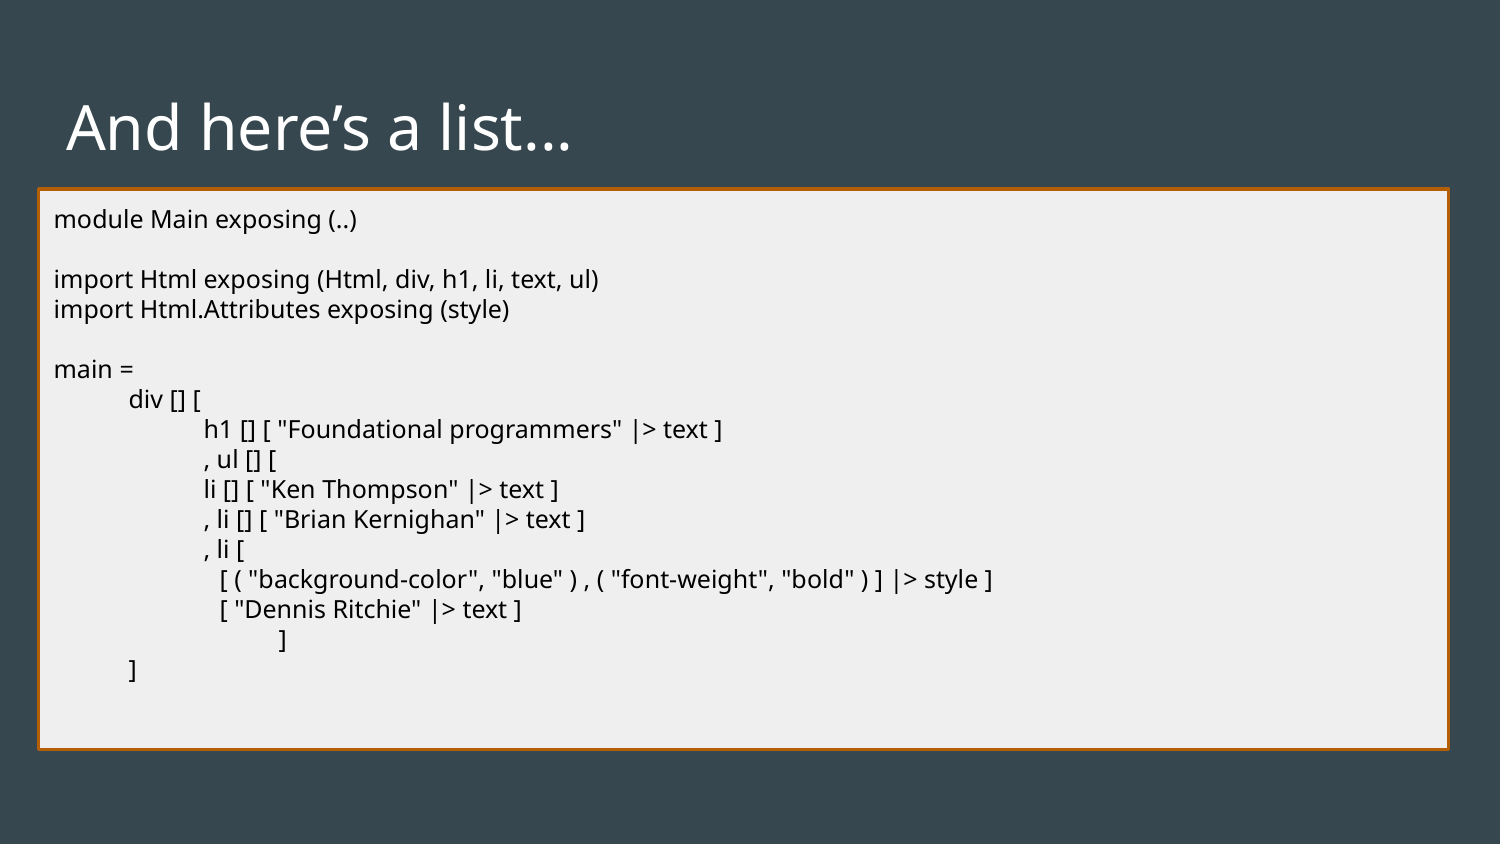

# And here’s a list...
module Main exposing (..)
import Html exposing (Html, div, h1, li, text, ul)
import Html.Attributes exposing (style)
main =
	div [] [
 	h1 [] [ "Foundational programmers" |> text ]
 	, ul [] [
 	li [] [ "Ken Thompson" |> text ]
 	, li [] [ "Brian Kernighan" |> text ]
 	, li [
 [ ( "background-color", "blue" ) , ( "font-weight", "bold" ) ] |> style ]
 [ "Dennis Ritchie" |> text ]
 		]
	]